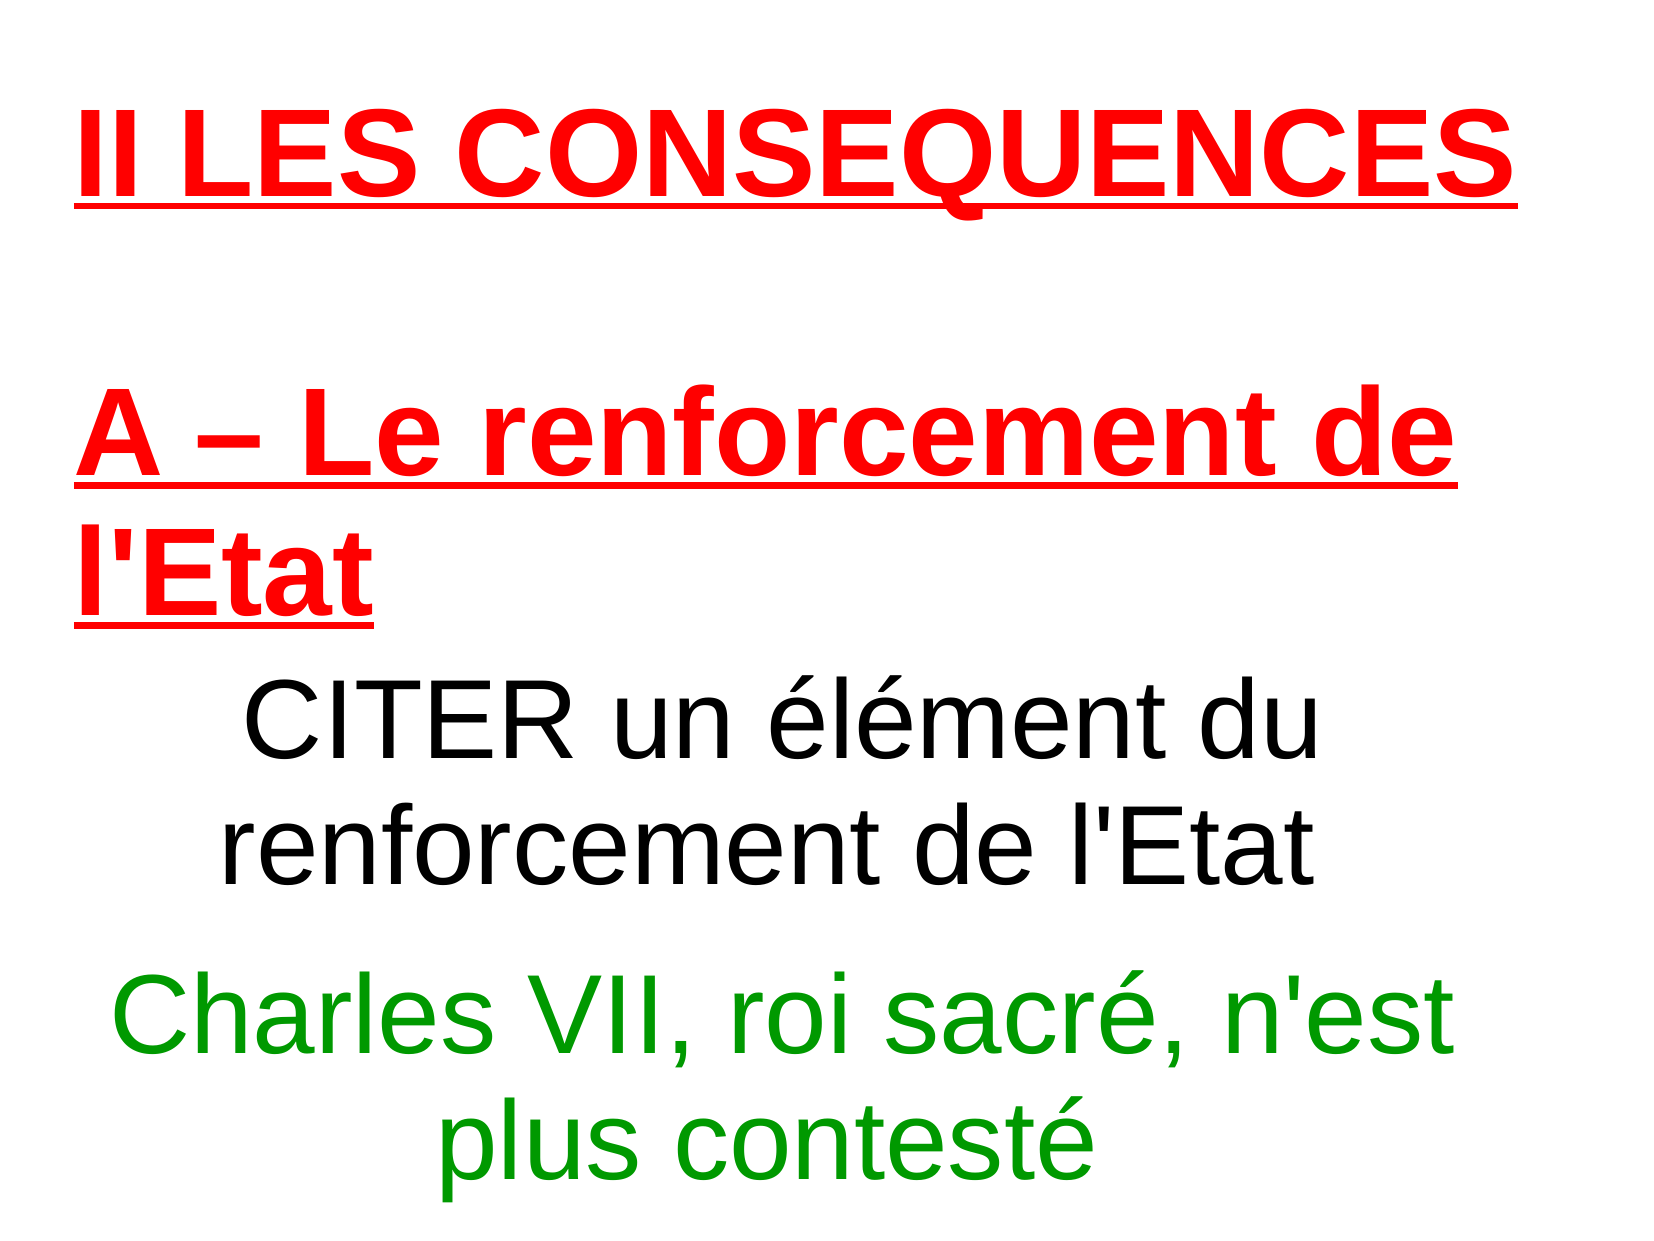

II LES CONSEQUENCES
A – Le renforcement de l'Etat
CITER un élément du renforcement de l'Etat
Charles VII, roi sacré, n'est plus contesté